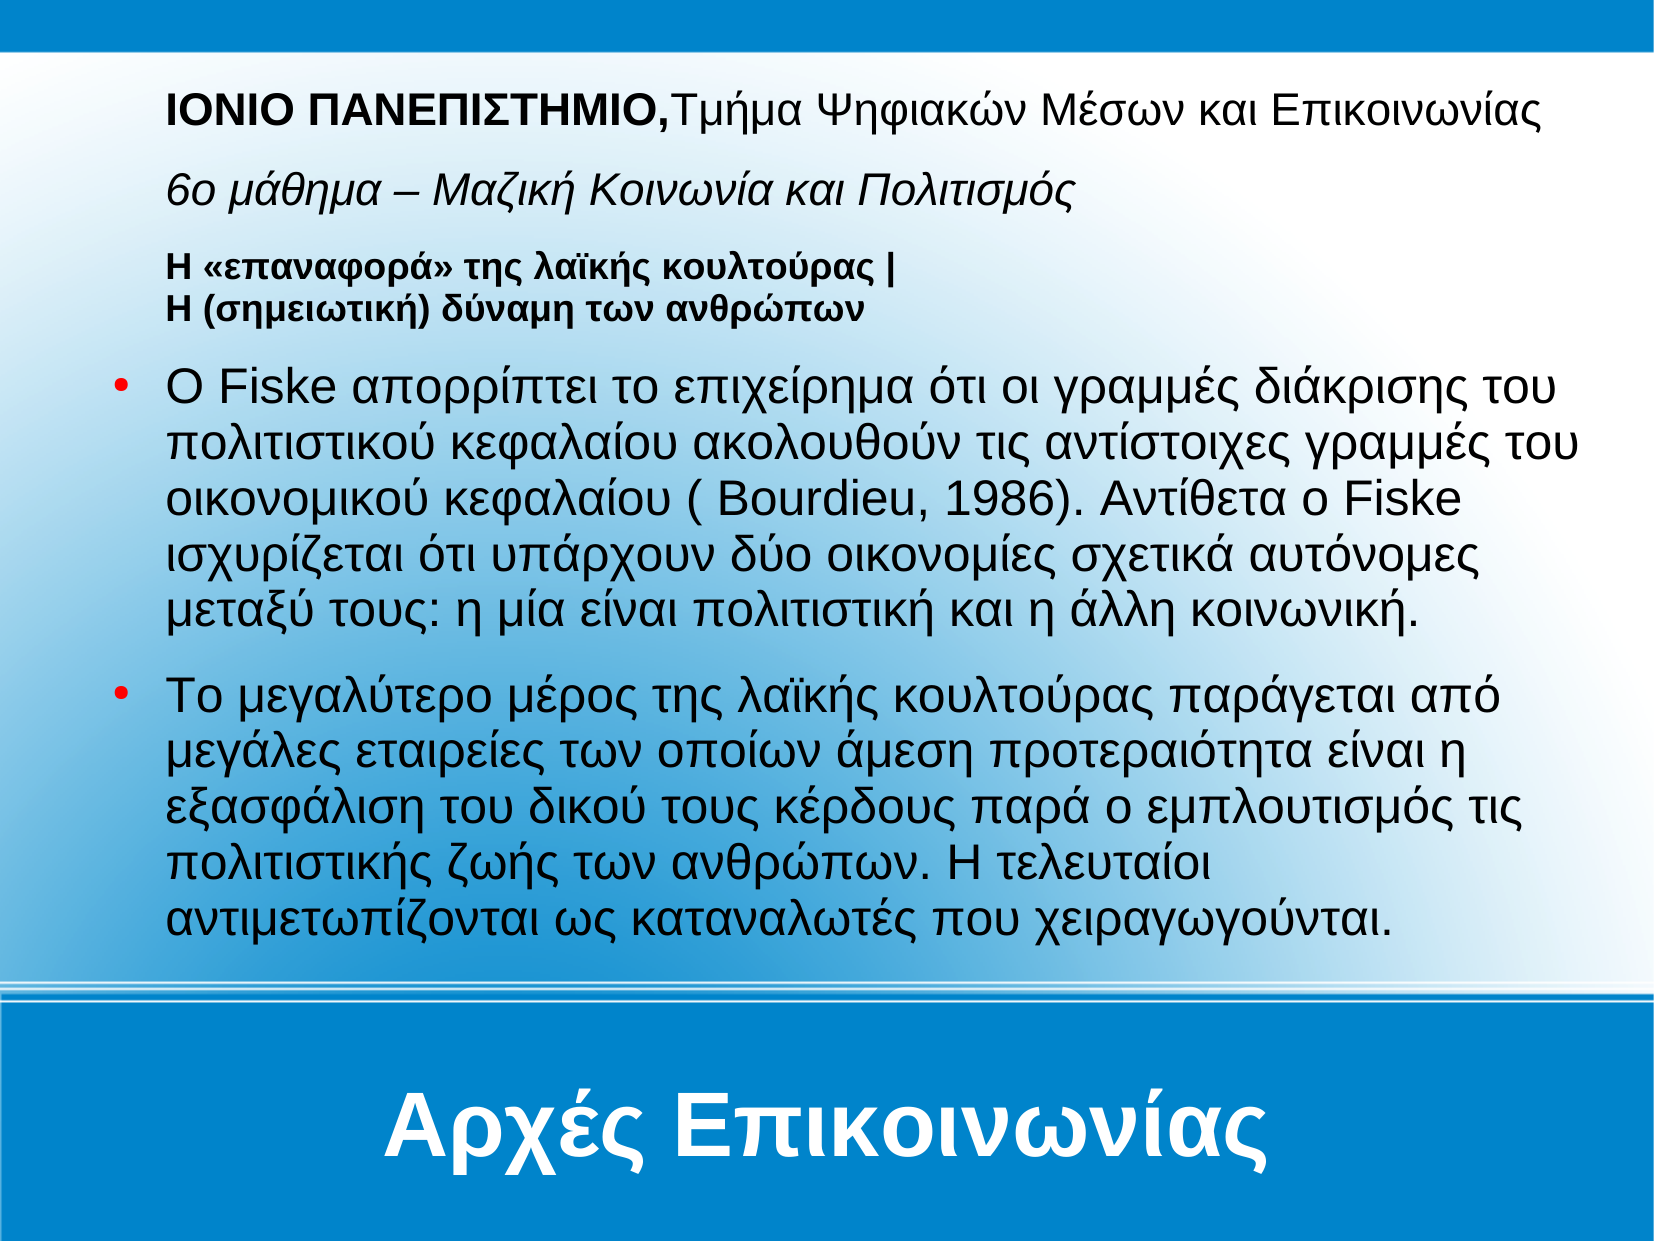

ΙΟΝΙΟ ΠΑΝΕΠΙΣΤΗΜΙΟ,Τμήμα Ψηφιακών Μέσων και Επικοινωνίας
6ο μάθημα – Μαζική Κοινωνία και Πολιτισμός
Η «επαναφορά» της λαϊκής κουλτούρας |
Η (σημειωτική) δύναμη των ανθρώπων
O Fiske απορρίπτει το επιχείρημα ότι οι γραμμές διάκρισης του πολιτιστικού κεφαλαίου ακολουθούν τις αντίστοιχες γραμμές του οικονομικού κεφαλαίου ( Bourdieu, 1986). Αντίθετα ο Fiske ισχυρίζεται ότι υπάρχουν δύο οικονομίες σχετικά αυτόνομες μεταξύ τους: η μία είναι πολιτιστική και η άλλη κοινωνική.
Το μεγαλύτερο μέρος της λαϊκής κουλτούρας παράγεται από μεγάλες εταιρείες των οποίων άμεση προτεραιότητα είναι η εξασφάλιση του δικού τους κέρδους παρά ο εμπλουτισμός τις πολιτιστικής ζωής των ανθρώπων. Η τελευταίοι αντιμετωπίζονται ως καταναλωτές που χειραγωγούνται.
# Αρχές Επικοινωνίας